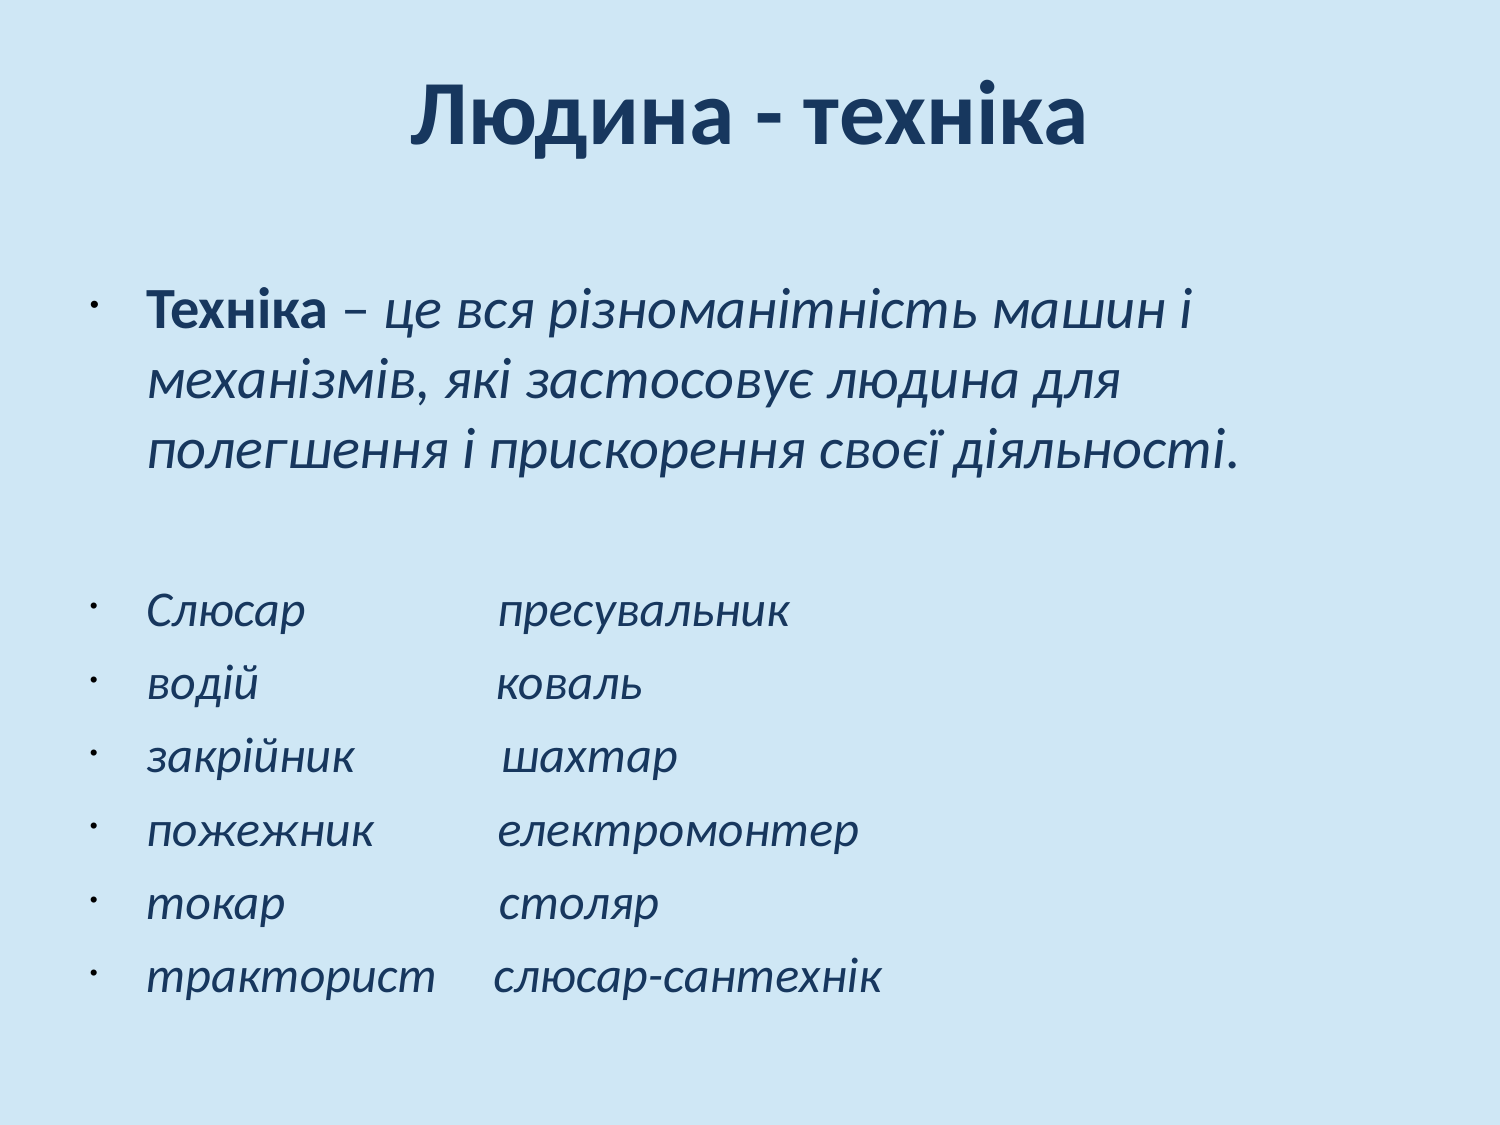

# Людина - техніка
Техніка – це вся різноманітність машин і механізмів, які застосовує людина для полегшення і прискорення своєї діяльності.
Слюсар пресувальник
водій коваль
закрійник шахтар
пожежник електромонтер
токар столяр
тракторист слюсар-сантехнік